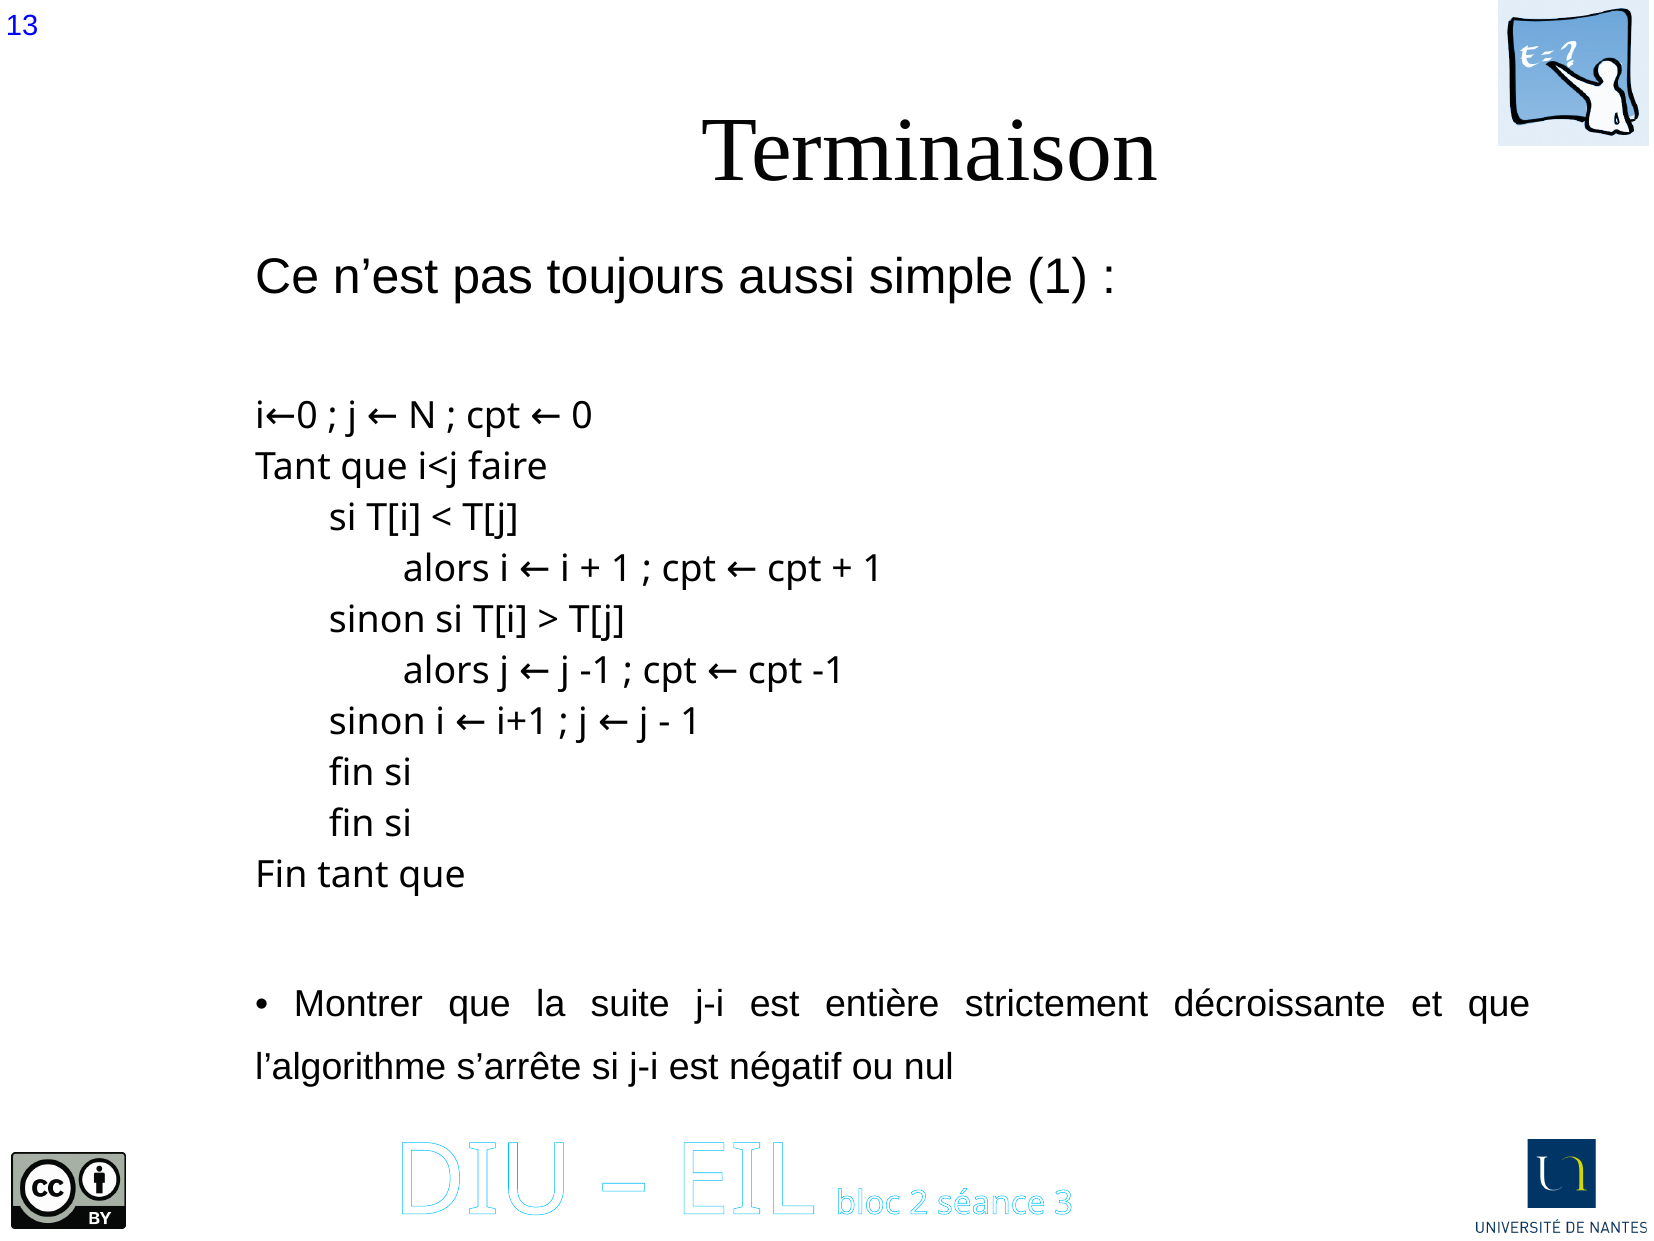

13
# Terminaison
Ce n’est pas toujours aussi simple (1) :
i←0 ; j ← N ; cpt ← 0
Tant que i<j faire
	si T[i] < T[j]
		alors i ← i + 1 ; cpt ← cpt + 1
	sinon si T[i] > T[j]
		alors j ← j -1 ; cpt ← cpt -1
	sinon i ← i+1 ; j ← j - 1
	fin si
	fin si
Fin tant que
• Montrer que la suite j-i est entière strictement décroissante et que l’algorithme s’arrête si j-i est négatif ou nul